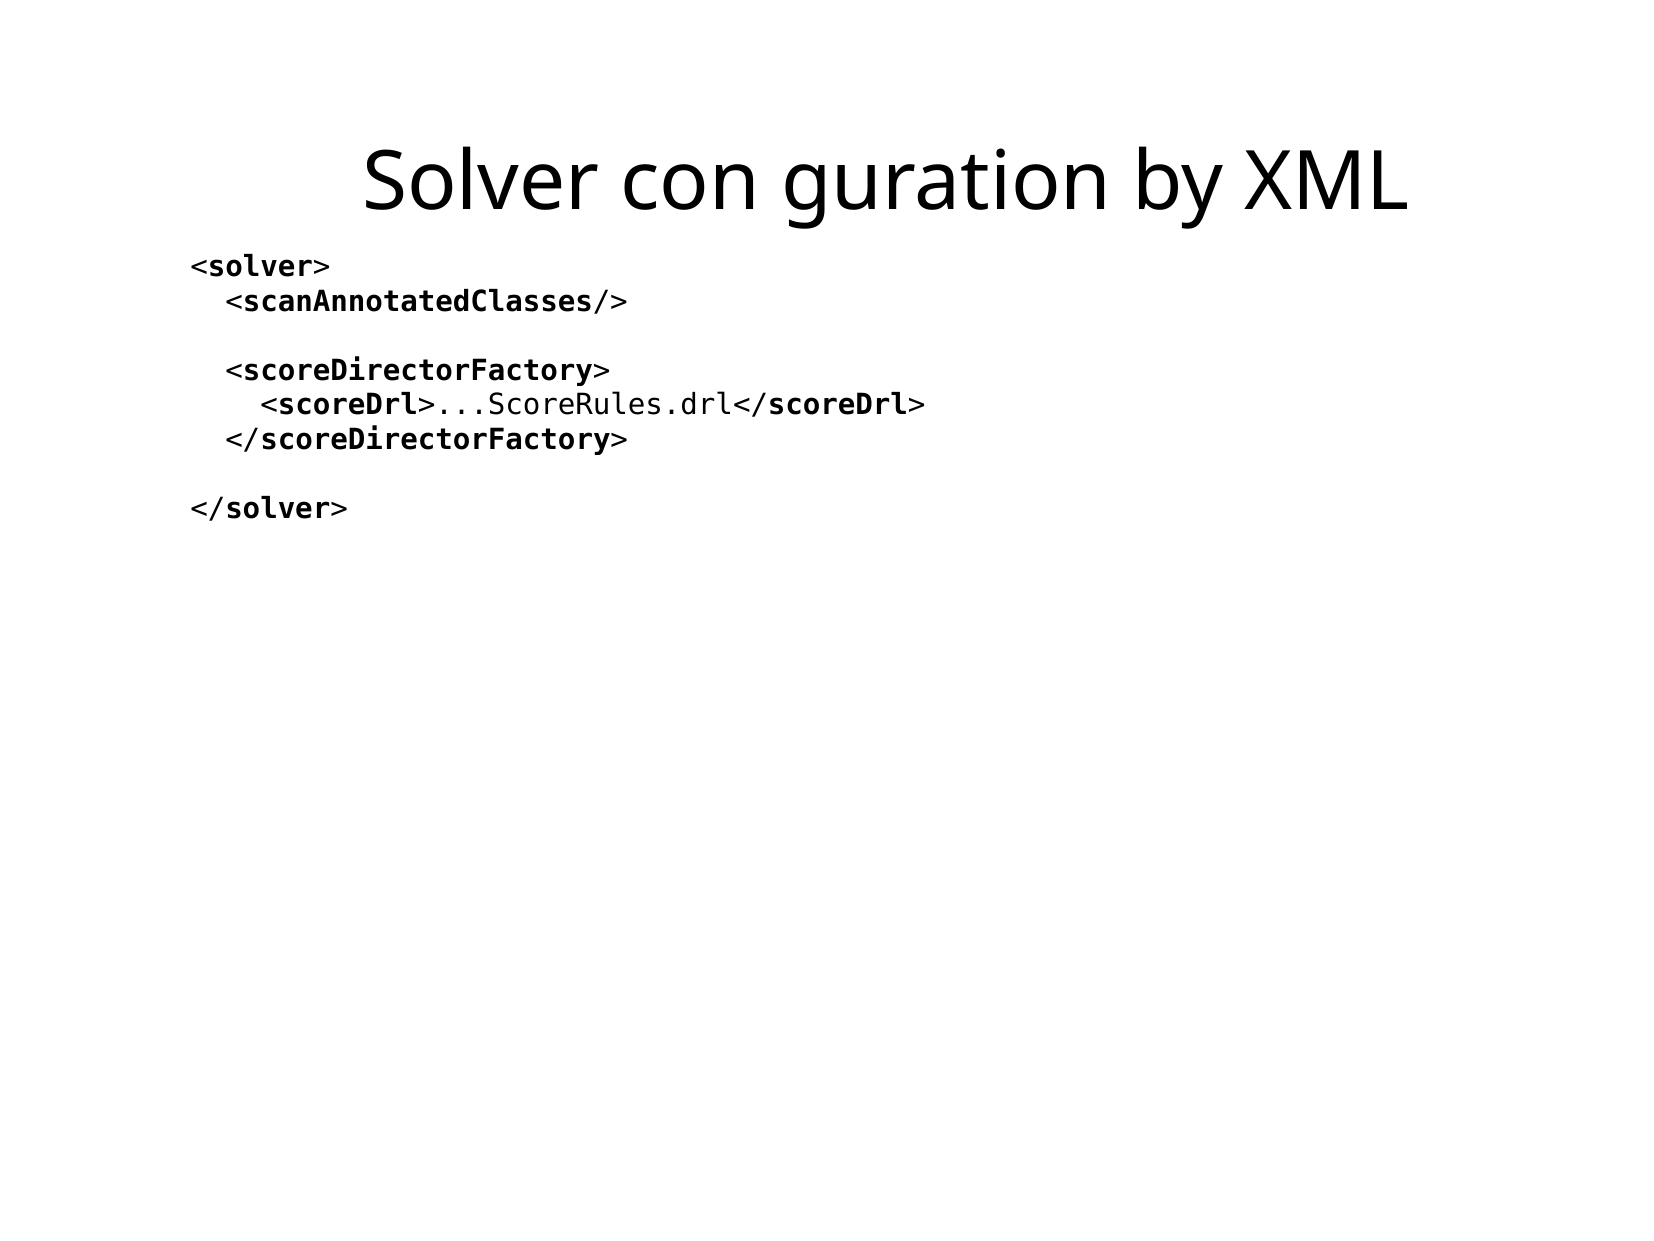

Solver con guration by XML
<solver>
 <scanAnnotatedClasses/>
 <scoreDirectorFactory>
 <scoreDrl>...ScoreRules.drl</scoreDrl>
 </scoreDirectorFactory>
</solver>